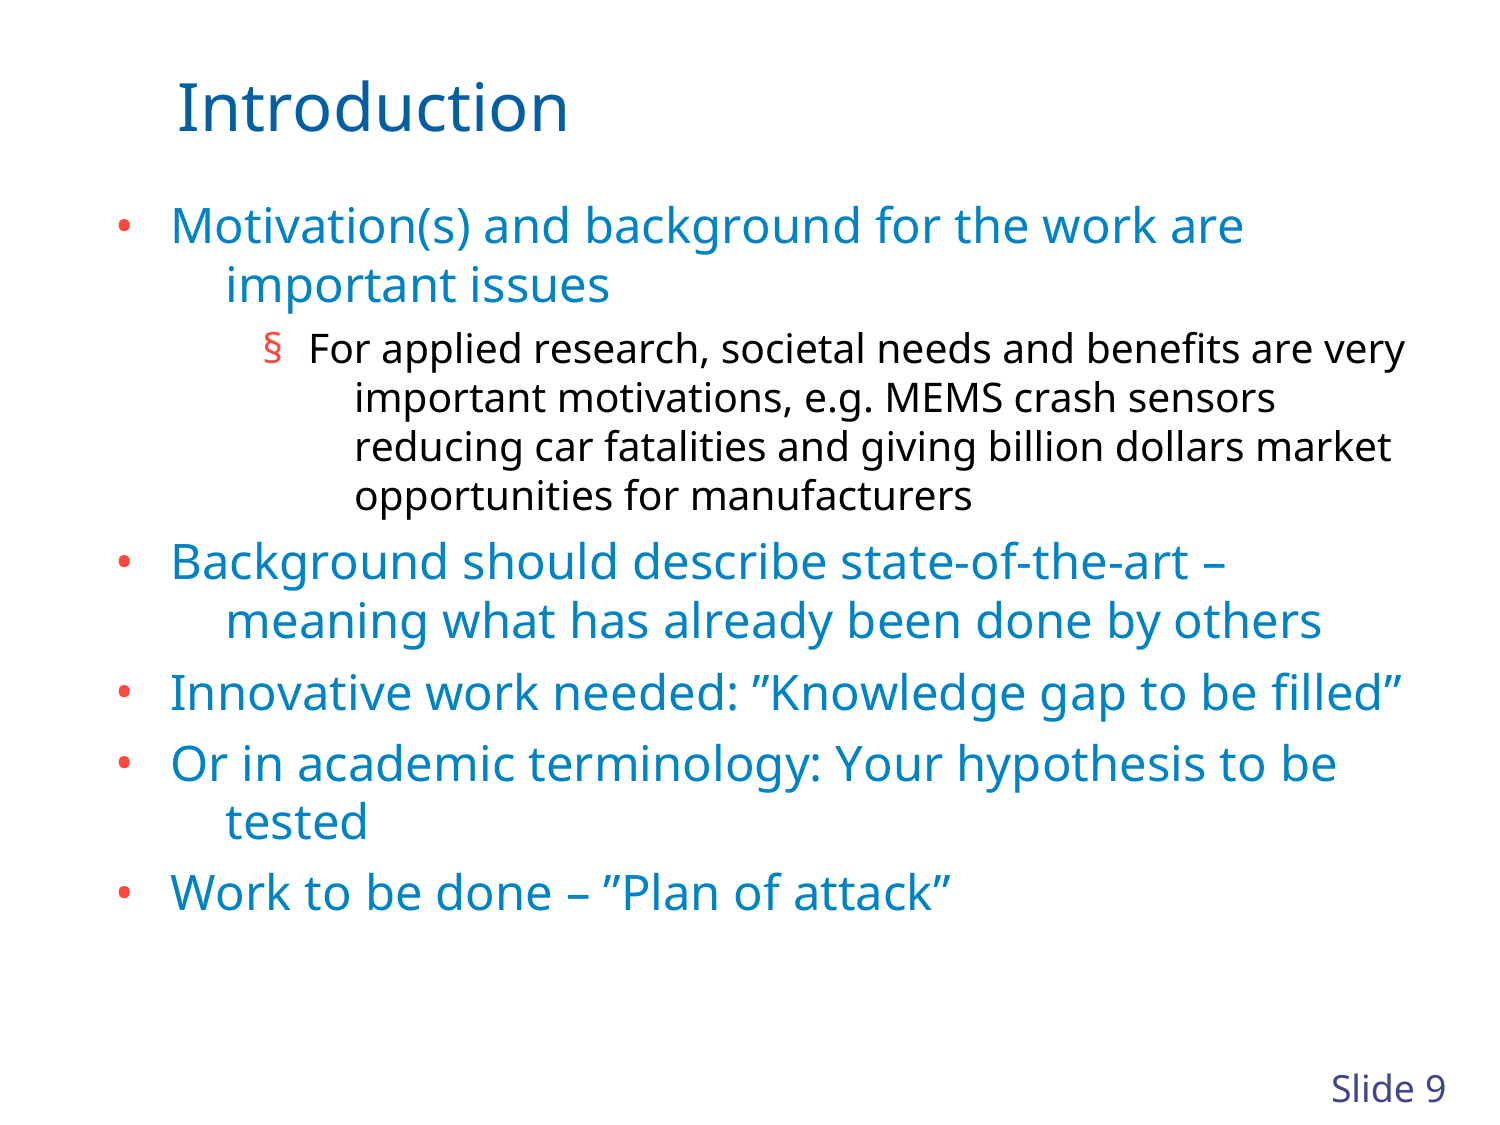

# Introduction
Motivation(s) and background for the work are important issues
For applied research, societal needs and benefits are very important motivations, e.g. MEMS crash sensors reducing car fatalities and giving billion dollars market opportunities for manufacturers
Background should describe state-of-the-art – meaning what has already been done by others
Innovative work needed: ”Knowledge gap to be filled”
Or in academic terminology: Your hypothesis to be tested
Work to be done – ”Plan of attack”